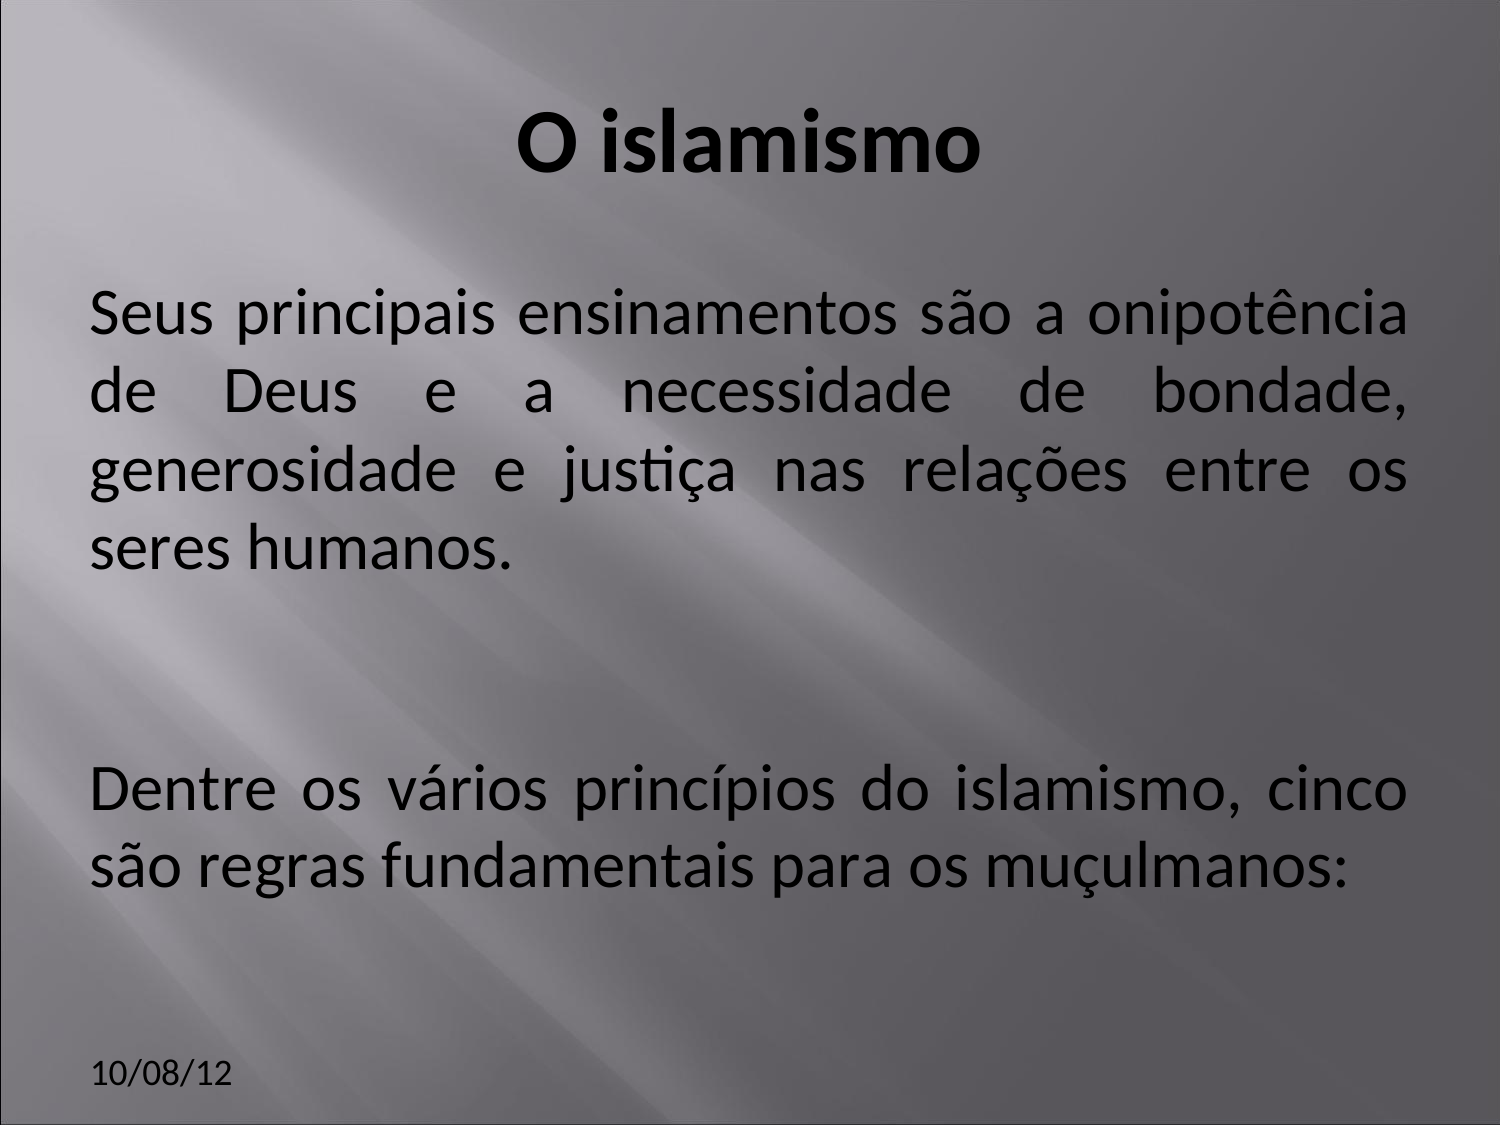

O islamismo
Seus principais ensinamentos são a onipotência de Deus e a necessidade de bondade, generosidade e justiça nas relações entre os seres humanos.
Dentre os vários princípios do islamismo, cinco são regras fundamentais para os muçulmanos:
10/08/12